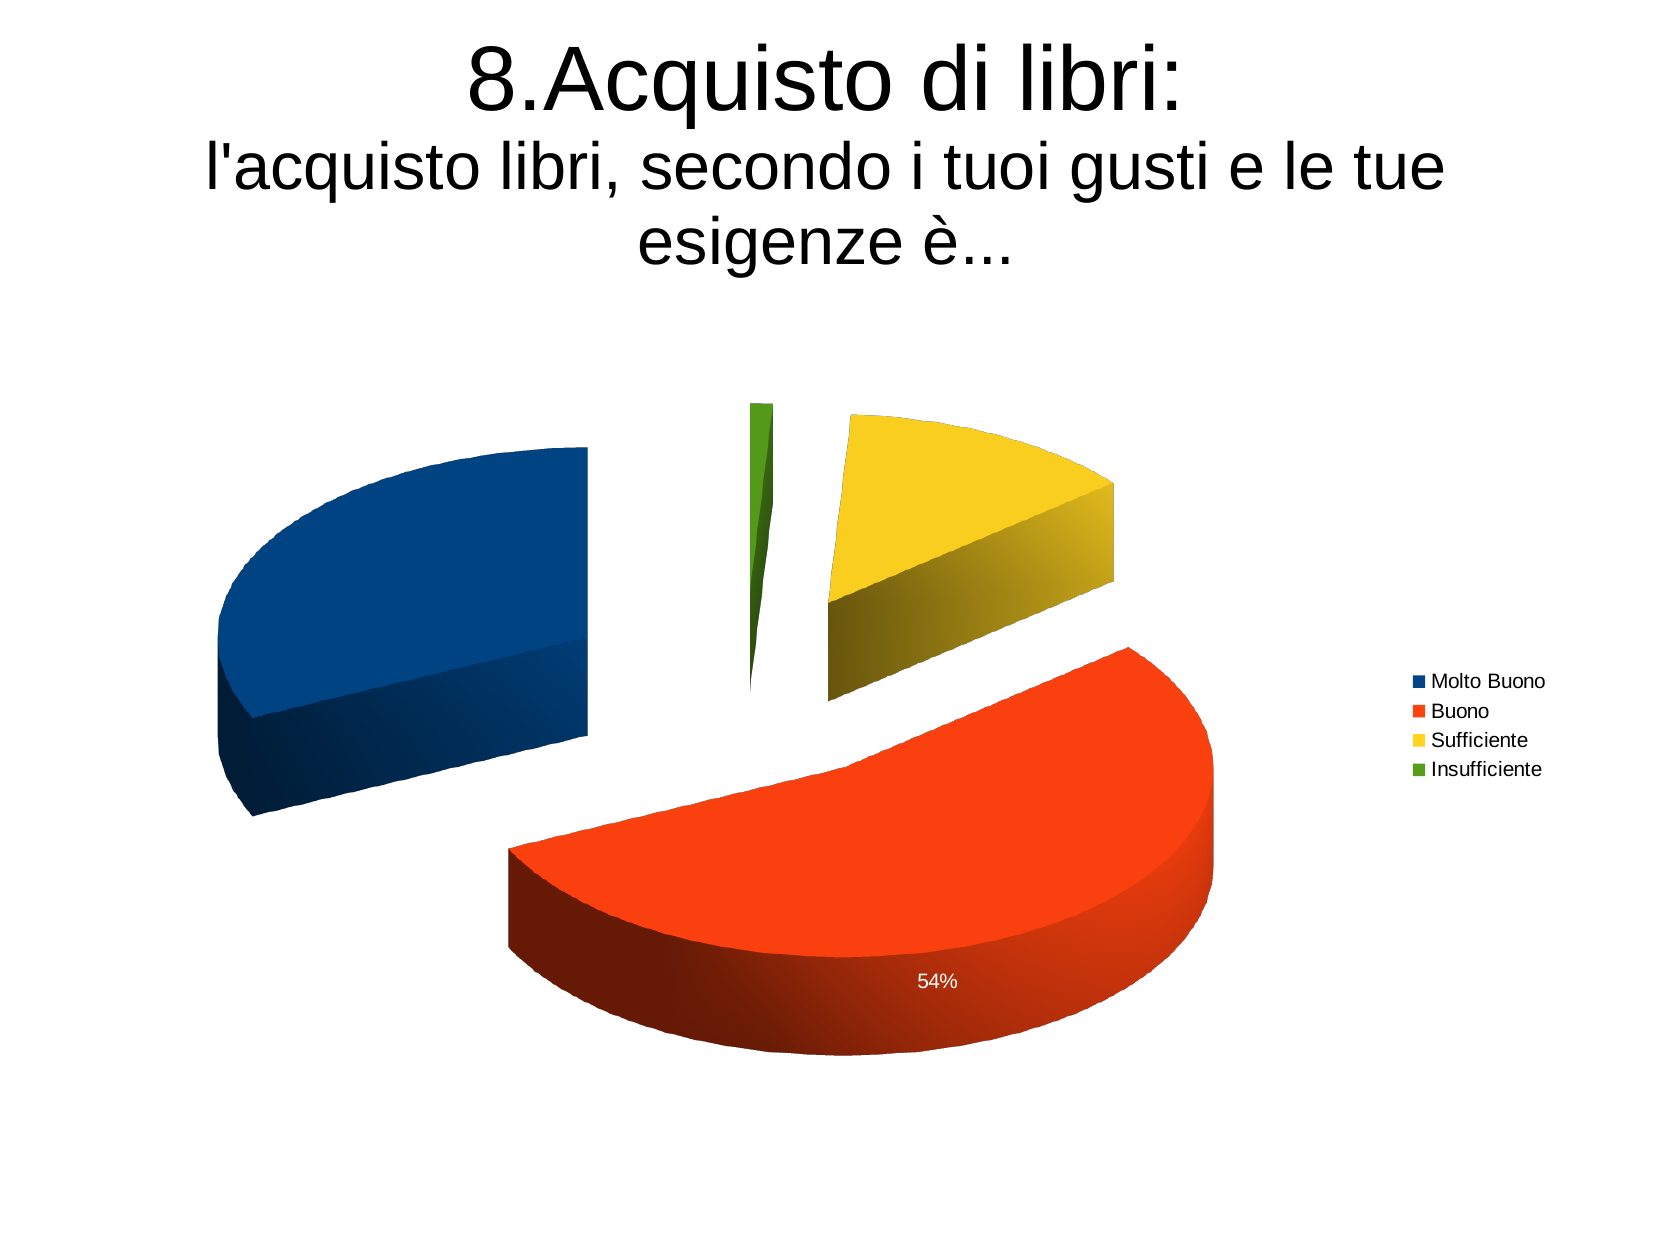

# 8.Acquisto di libri: l'acquisto libri, secondo i tuoi gusti e le tue esigenze è...
[unsupported chart]